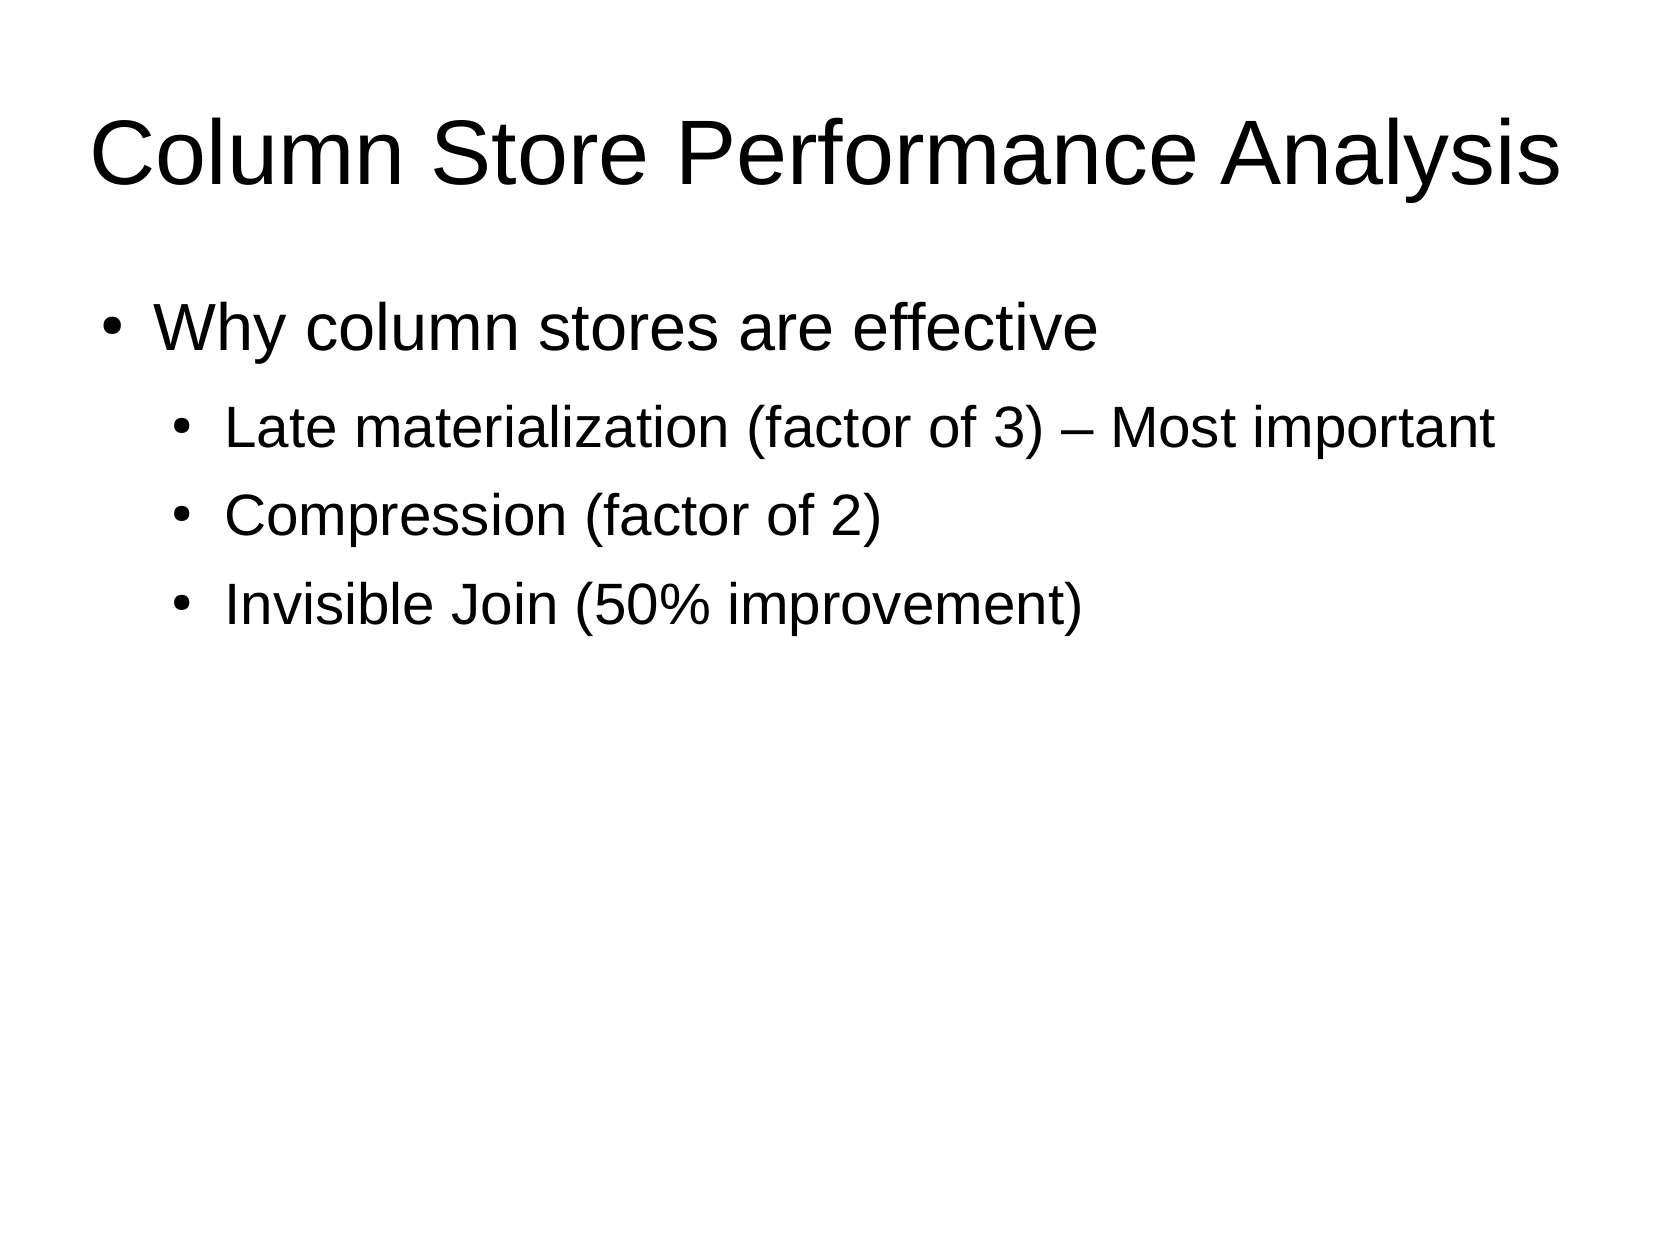

# Column Store Performance Analysis
Why column stores are effective
Late materialization (factor of 3) – Most important
Compression (factor of 2)
Invisible Join (50% improvement)